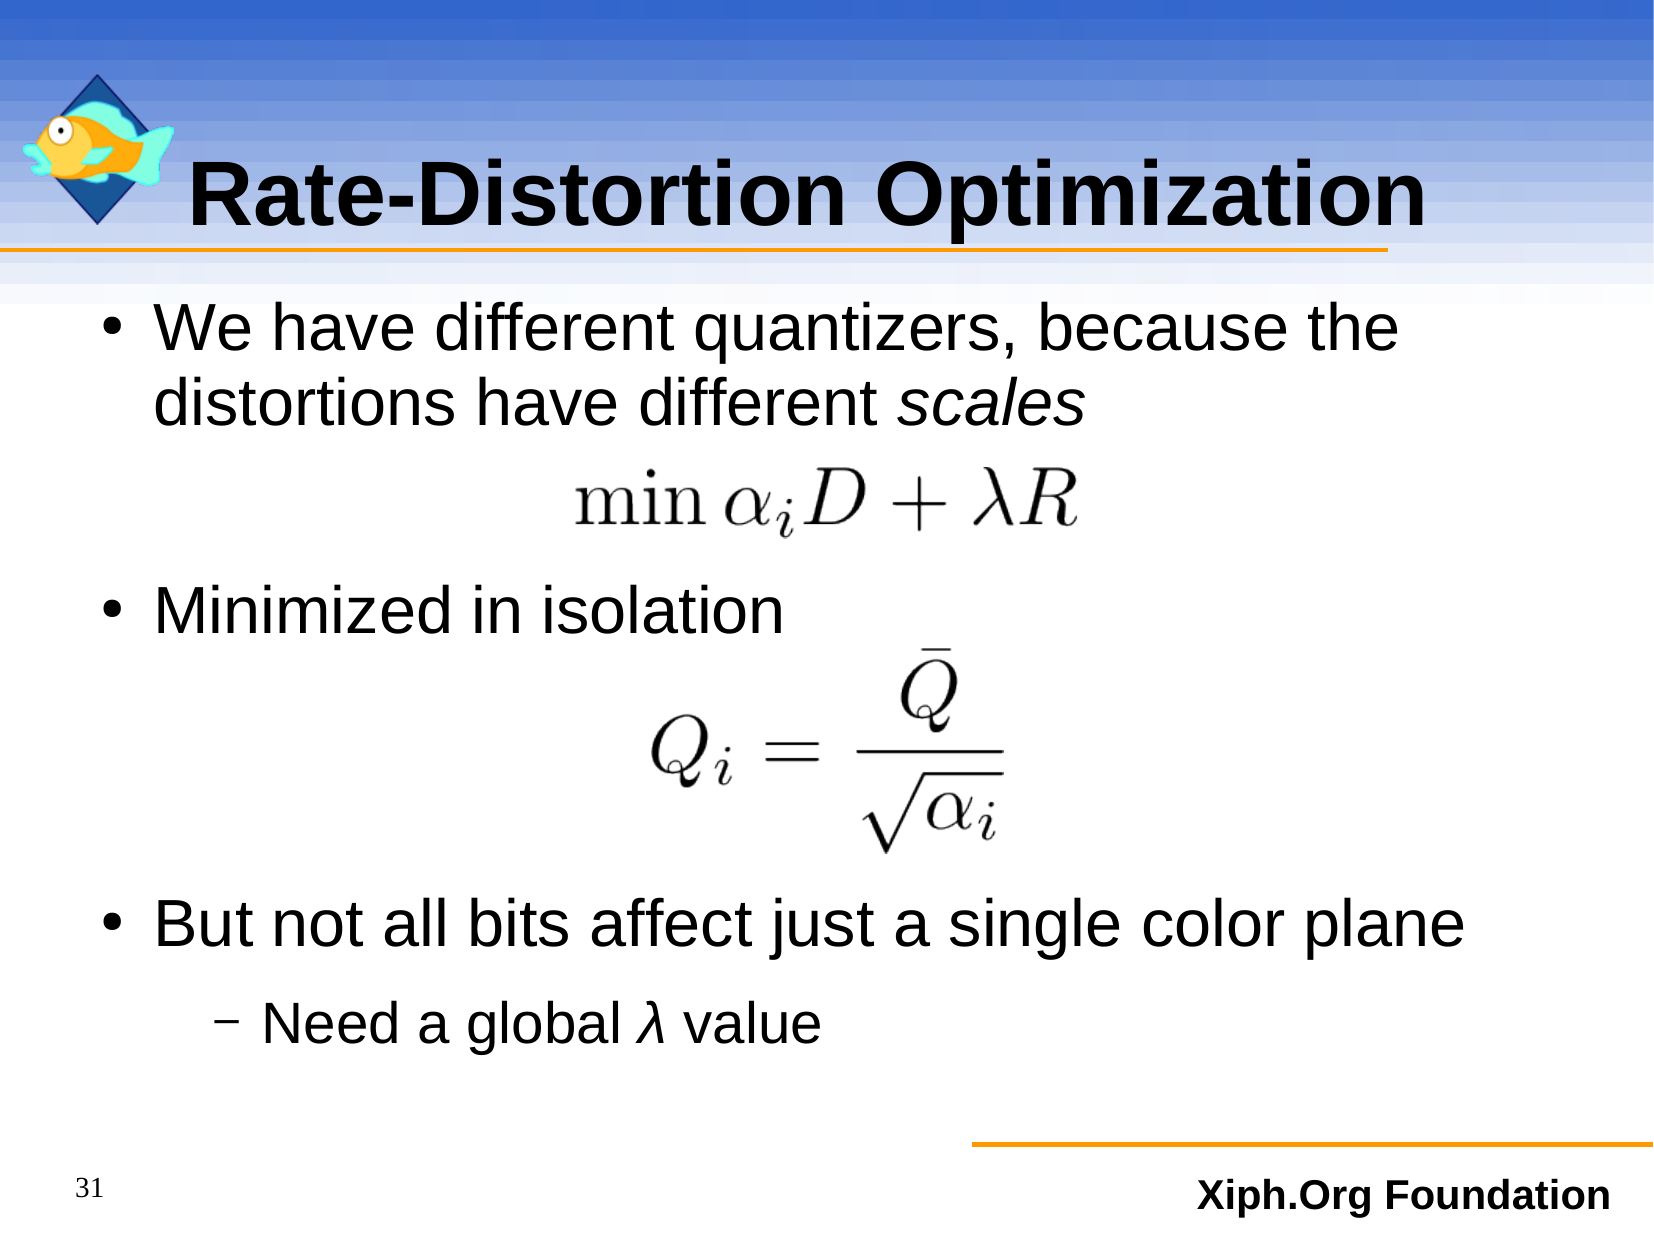

# Rate-Distortion Optimization
We have different quantizers, because the distortions have different scales
Minimized in isolation
But not all bits affect just a single color plane
Need a global λ value
31